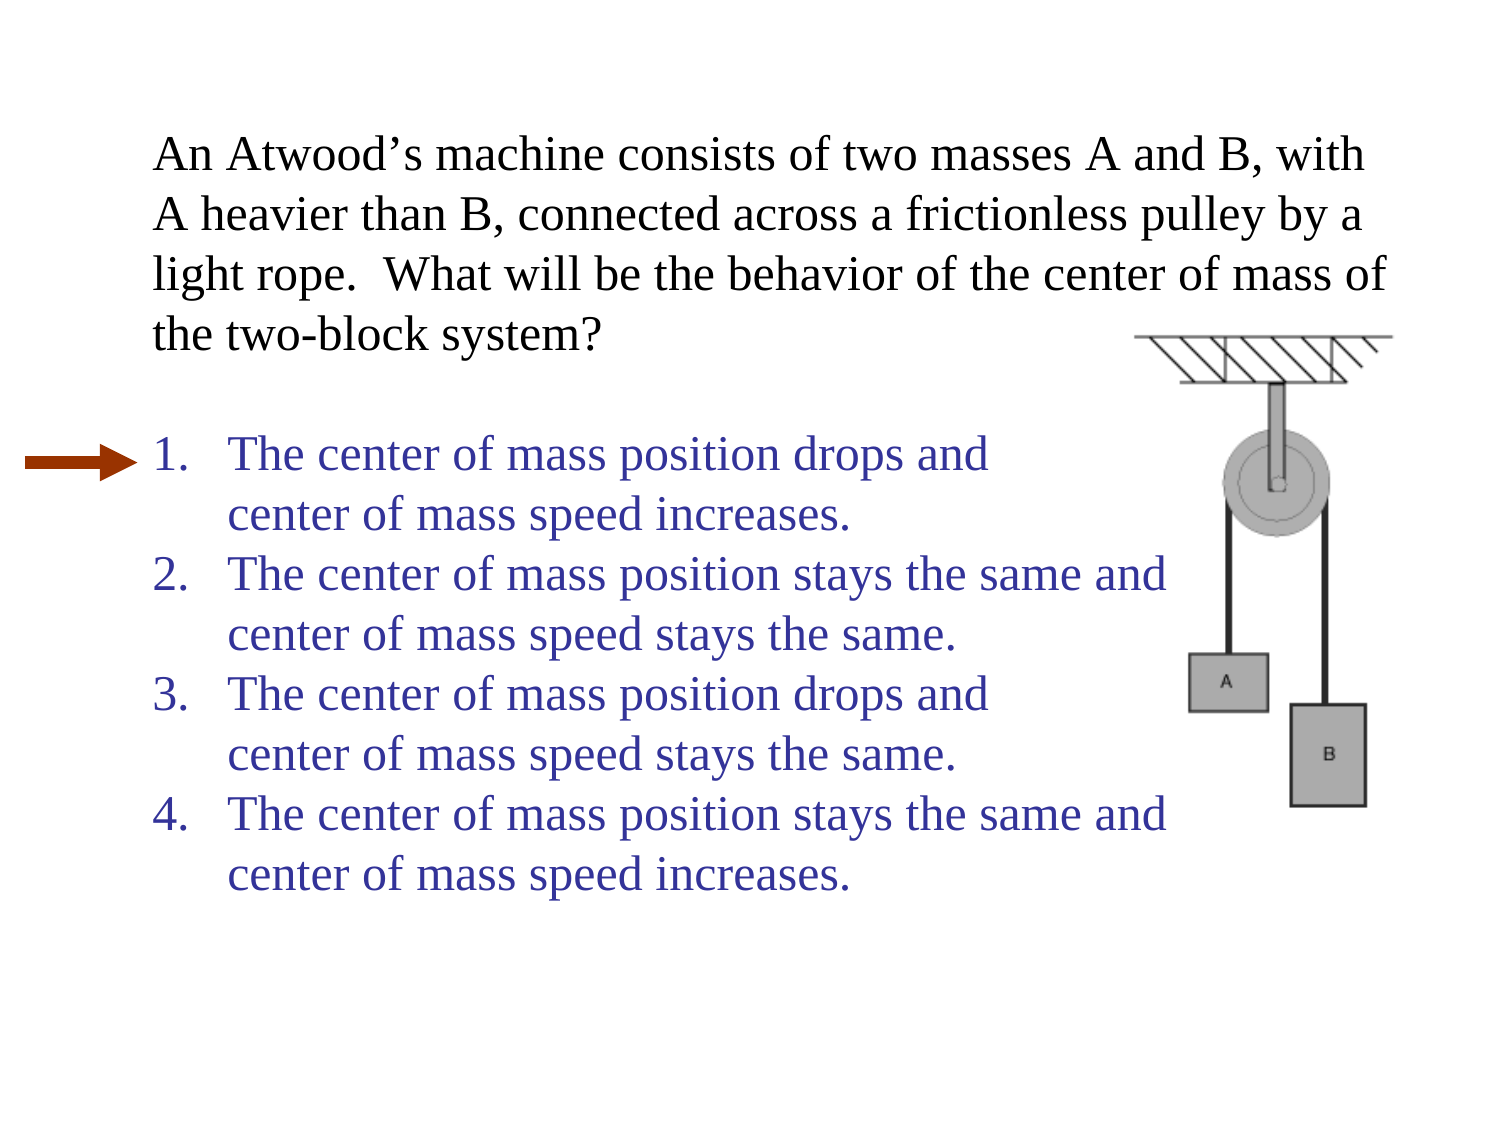

An Atwood’s machine consists of two masses A and B, with A heavier than B, connected across a frictionless pulley by a light rope. What will be the behavior of the center of mass of the two-block system?
The center of mass position drops and
		center of mass speed increases.
	2. The center of mass position stays the same and
		center of mass speed stays the same.
	3. The center of mass position drops and
		center of mass speed stays the same.
	4. The center of mass position stays the same and
		center of mass speed increases.